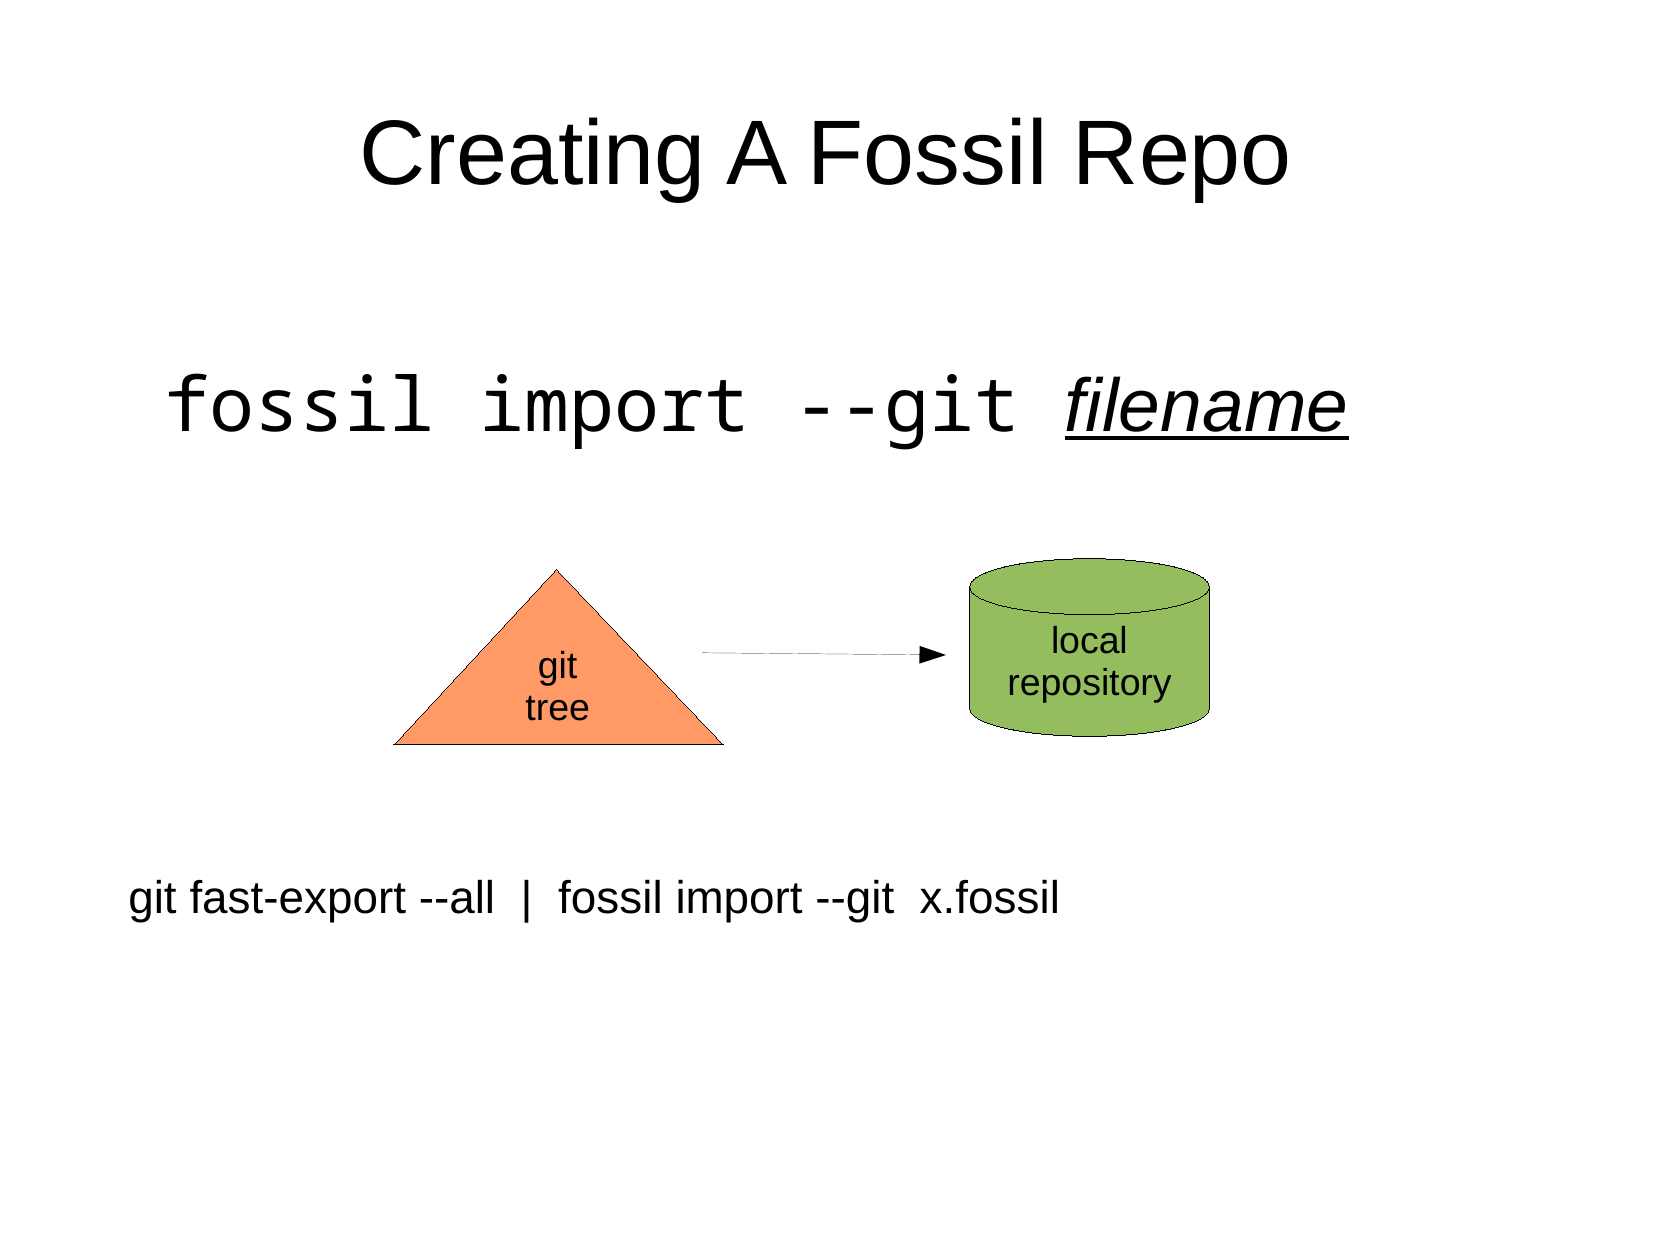

# Creating A Fossil Repo
fossil import --git filename
local
repository
git
tree
git fast-export --all | fossil import --git x.fossil